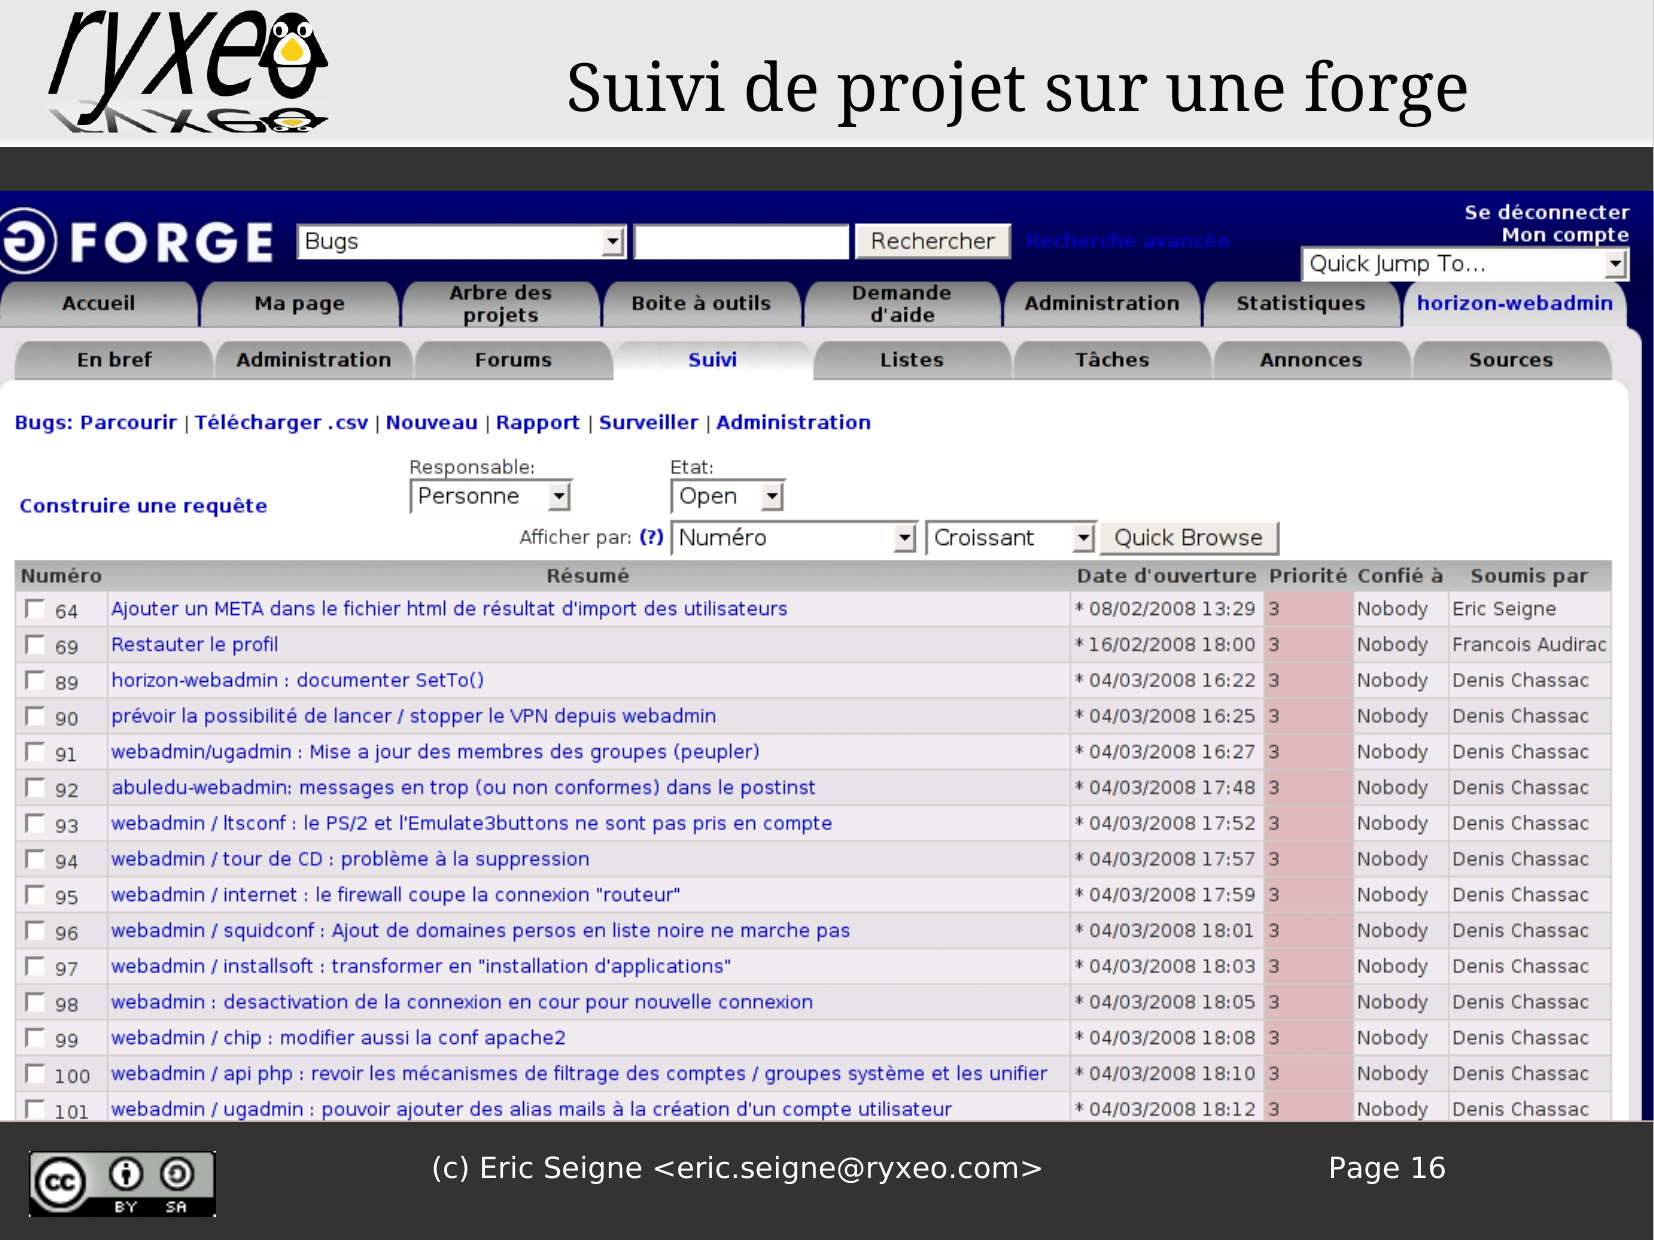

# Suivi de projet sur une forge
Toto le héro
16